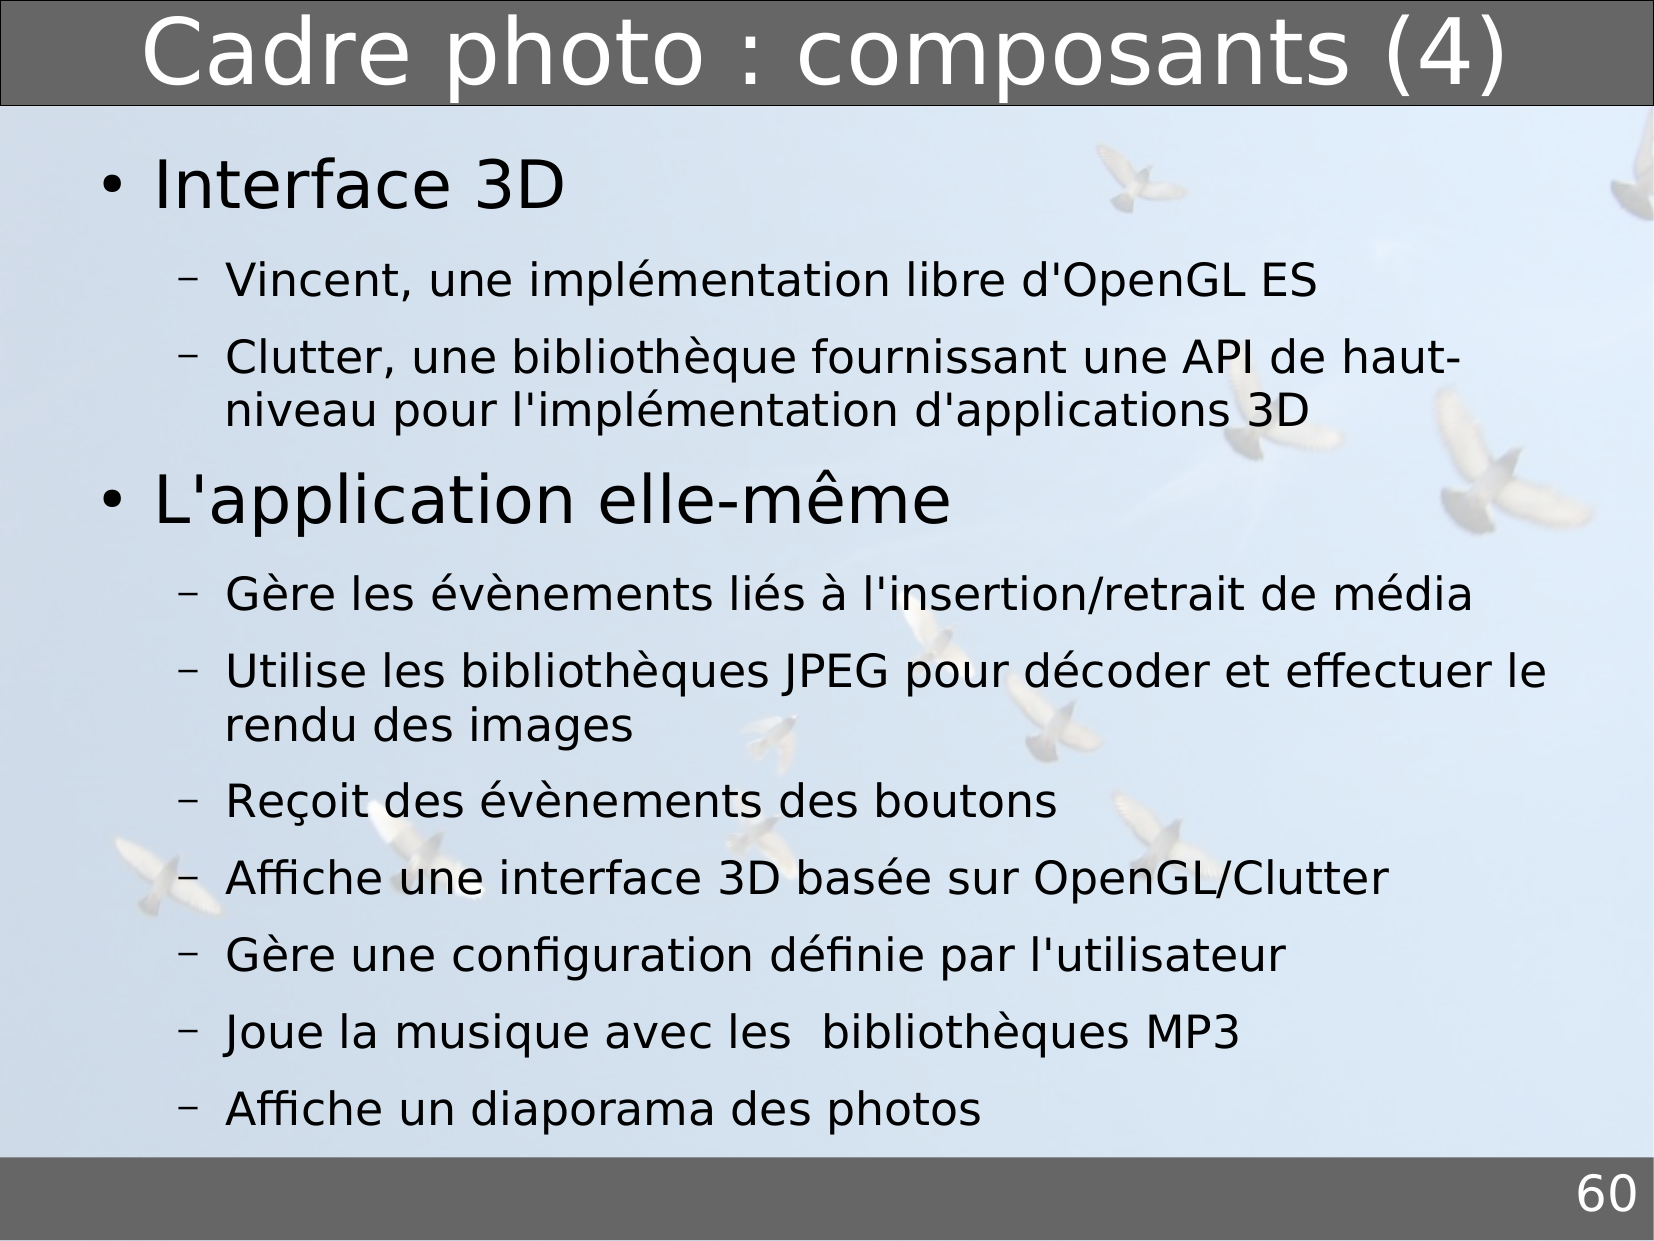

# Cadre photo : composants (4)
Interface 3D
Vincent, une implémentation libre d'OpenGL ES
Clutter, une bibliothèque fournissant une API de haut-niveau pour l'implémentation d'applications 3D
L'application elle-même
Gère les évènements liés à l'insertion/retrait de média
Utilise les bibliothèques JPEG pour décoder et effectuer le rendu des images
Reçoit des évènements des boutons
Affiche une interface 3D basée sur OpenGL/Clutter
Gère une configuration définie par l'utilisateur
Joue la musique avec les bibliothèques MP3
Affiche un diaporama des photos